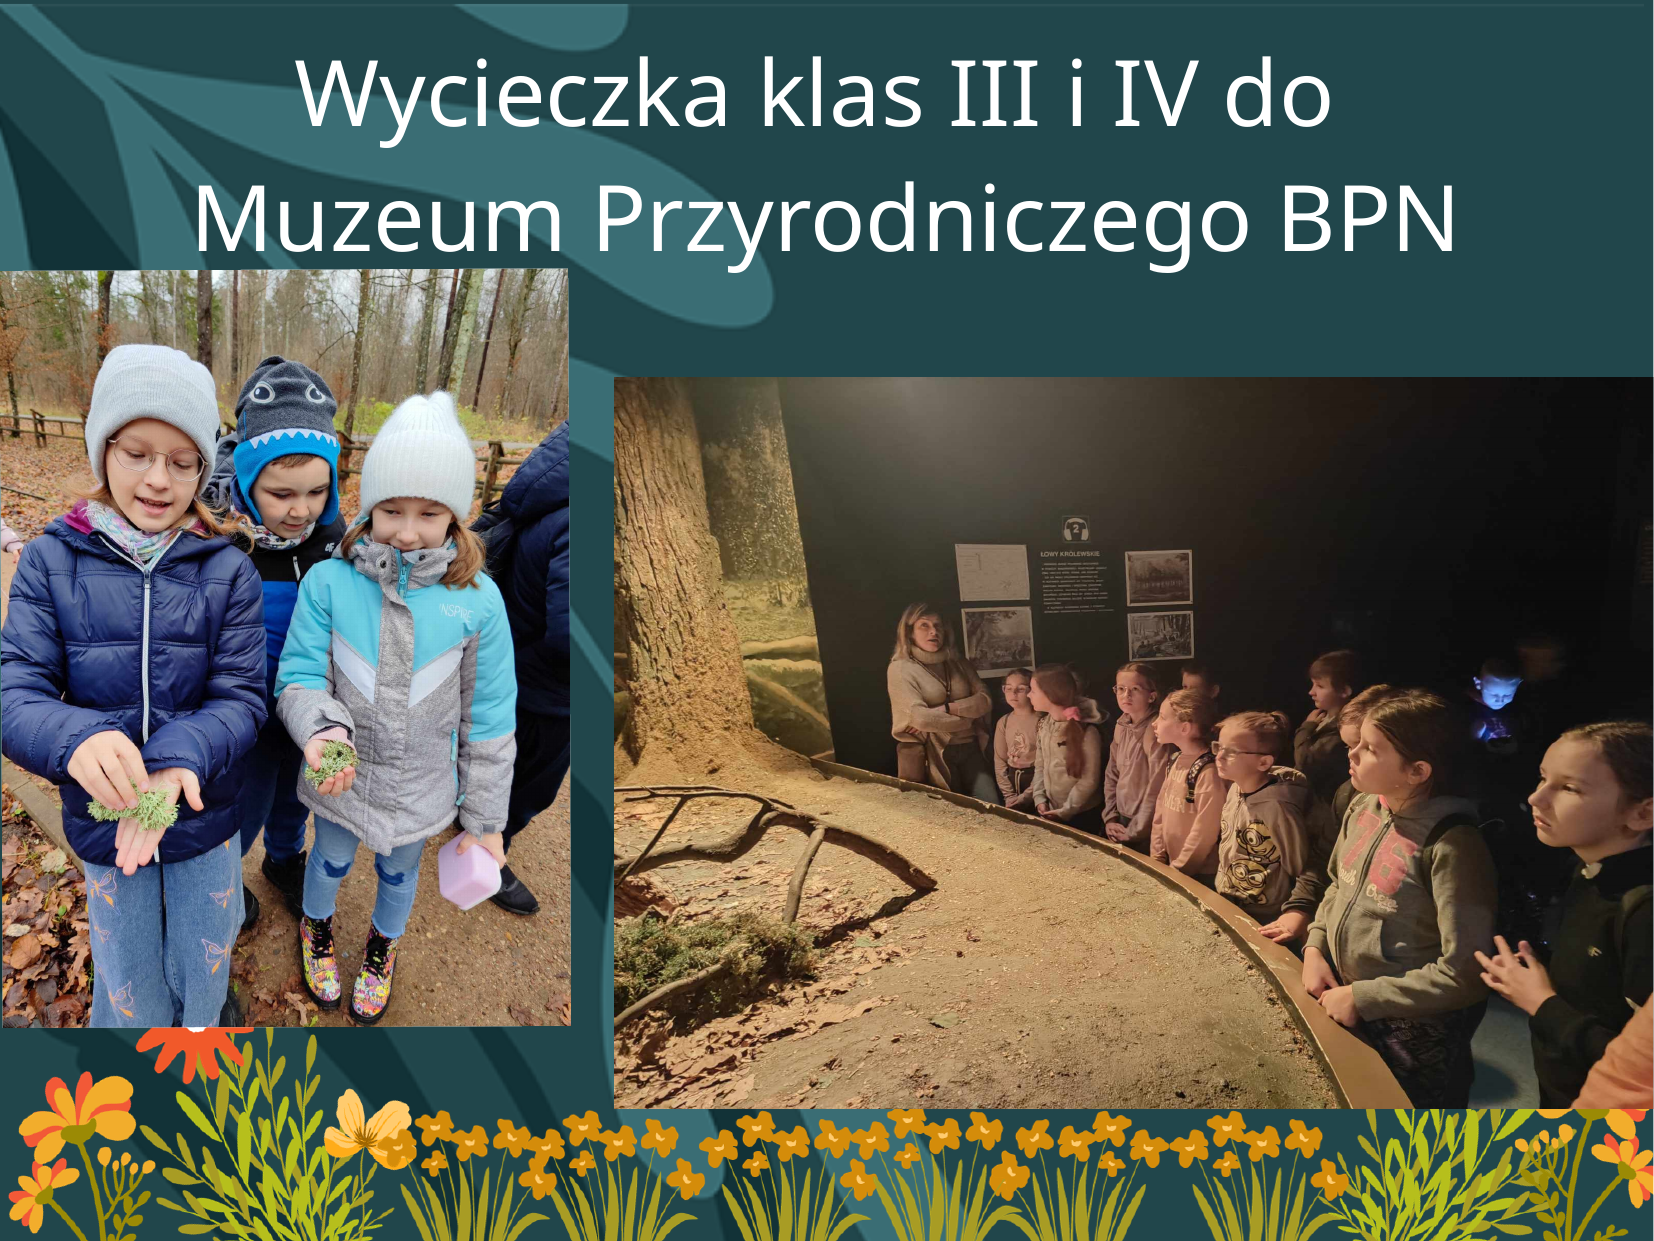

# Wycieczka klas III i IV do Muzeum Przyrodniczego BPN